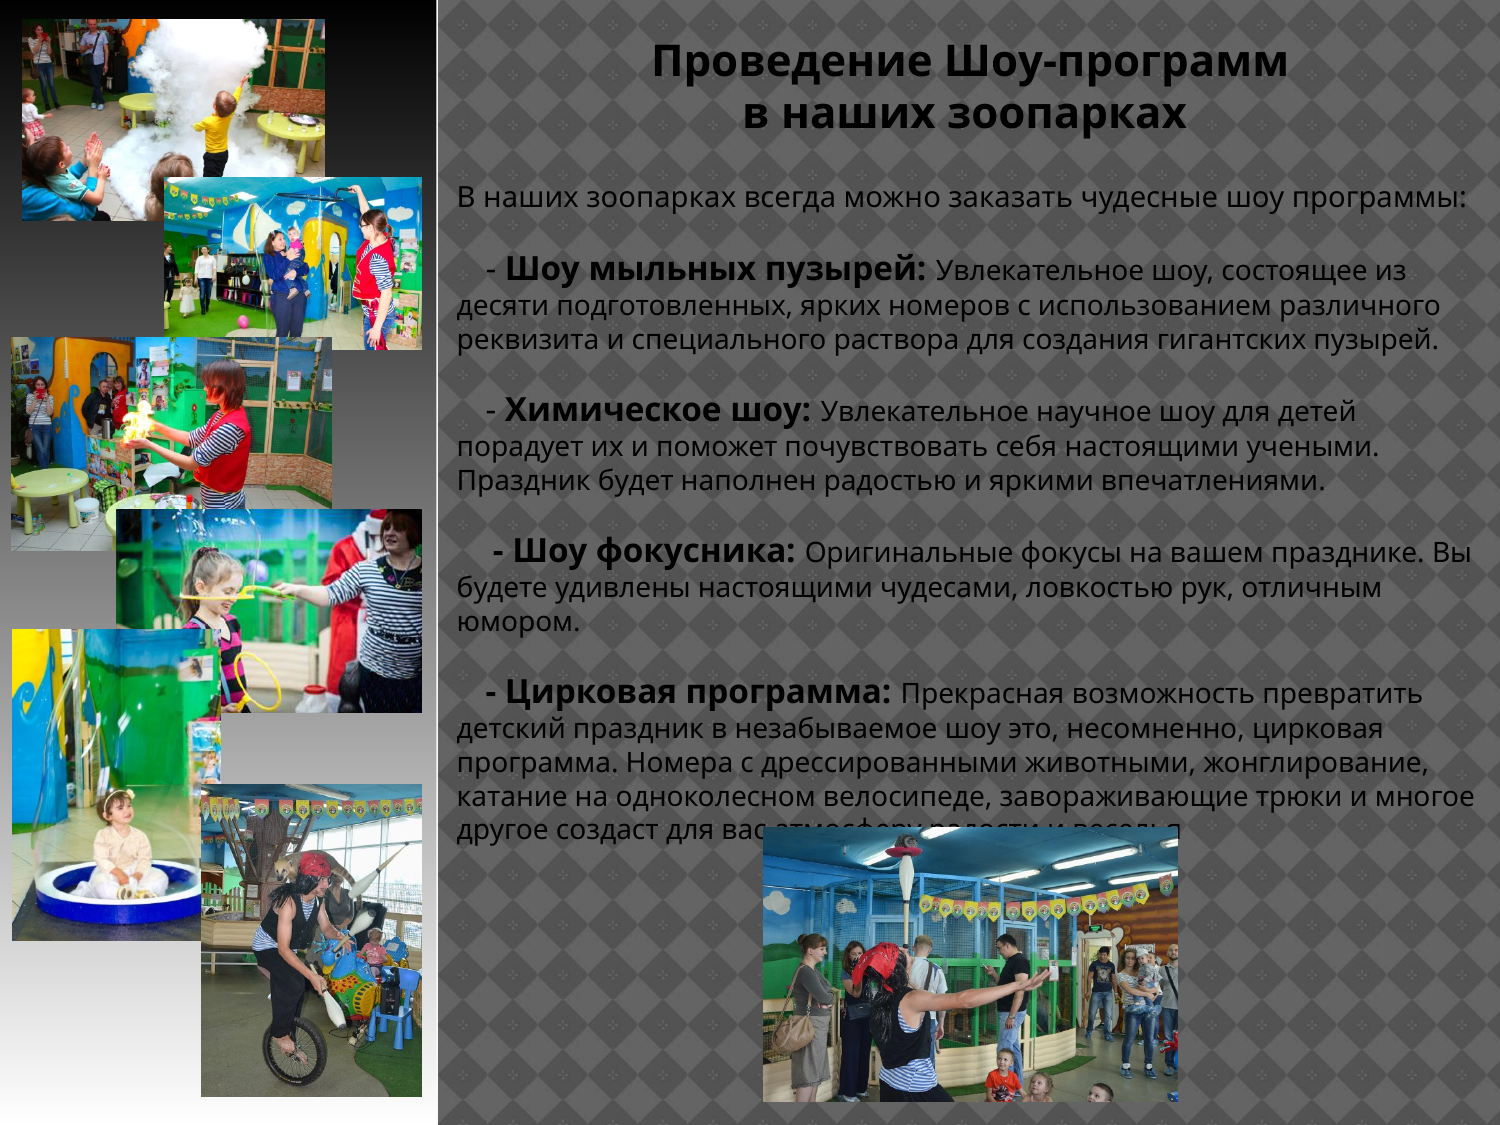

Проведение Шоу-программ
в наших зоопарках
В наших зоопарках всегда можно заказать чудесные шоу программы:
 - Шоу мыльных пузырей: Увлекательное шоу, состоящее из десяти подготовленных, ярких номеров с использованием различного реквизита и специального раствора для создания гигантских пузырей.
 - Химическое шоу: Увлекательное научное шоу для детей порадует их и поможет почувствовать себя настоящими учеными. Праздник будет наполнен радостью и яркими впечатлениями.
 - Шоу фокусника: Оригинальные фокусы на вашем празднике. Вы будете удивлены настоящими чудесами, ловкостью рук, отличным юмором.
 - Цирковая программа: Прекрасная возможность превратить детский праздник в незабываемое шоу это, несомненно, цирковая программа. Номера с дрессированными животными, жонглирование, катание на одноколесном велосипеде, завораживающие трюки и многое другое создаст для вас атмосферу радости и веселья